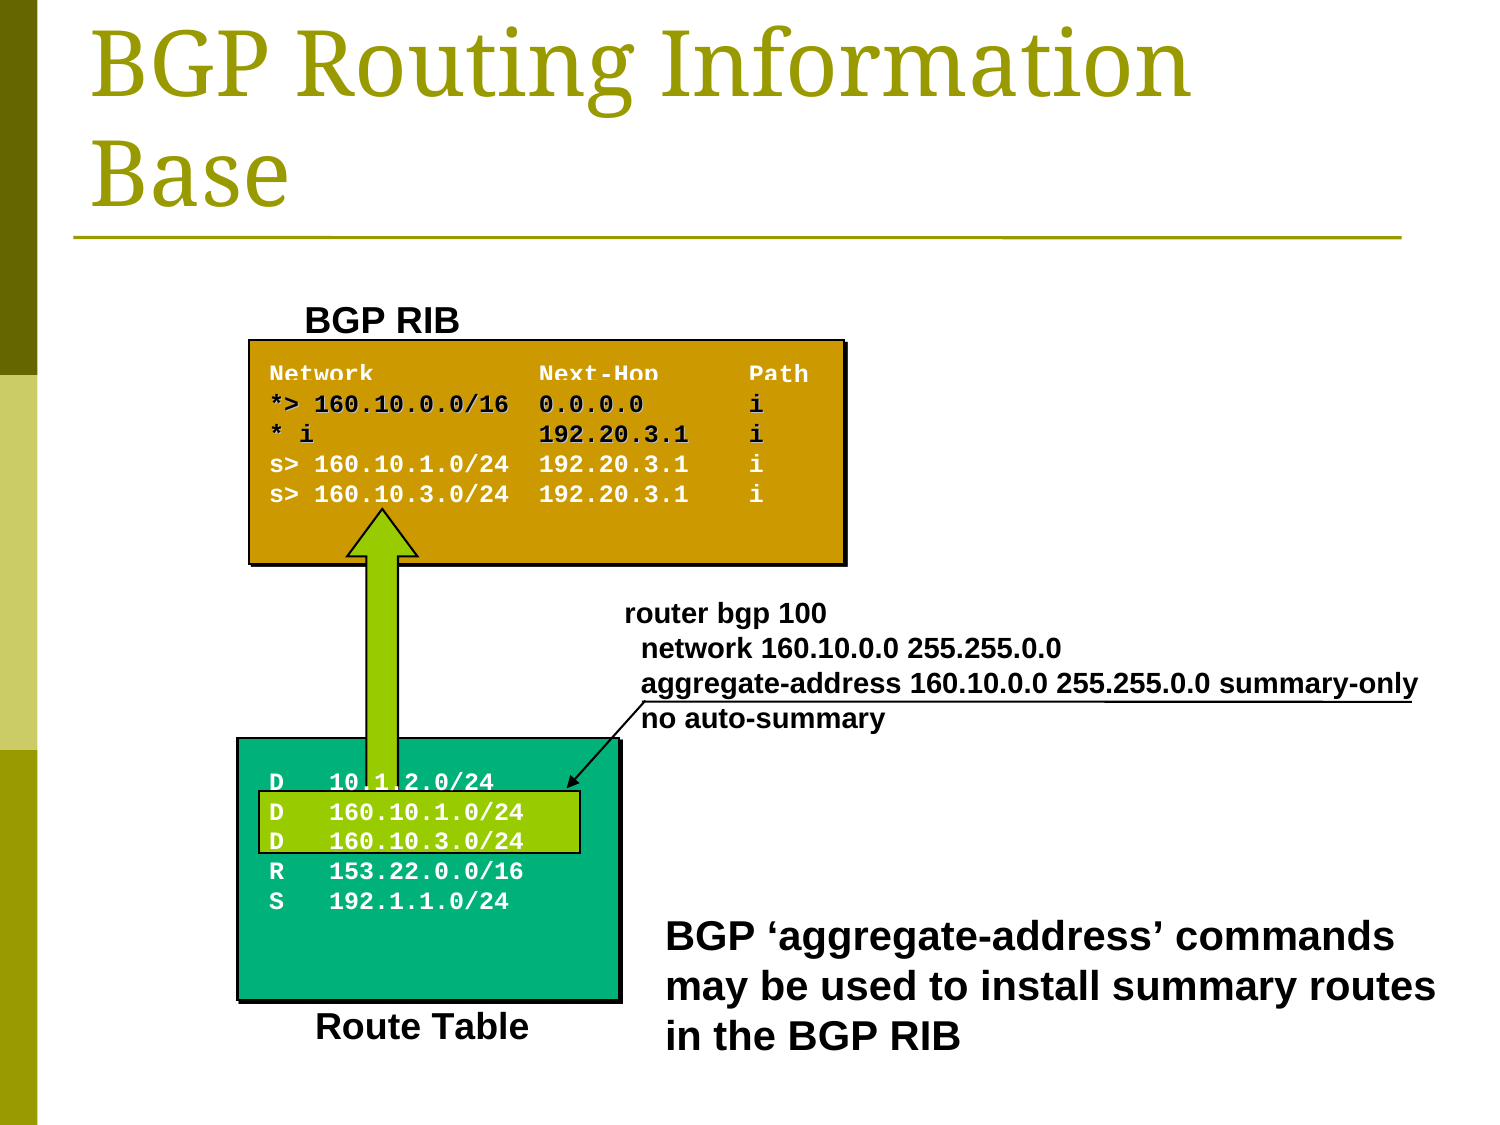

# BGP Routing Information Base
BGP RIB
Network Next-Hop Path
*> 160.10.0.0/16 0.0.0.0 i
* i 192.20.3.1 i
s> 160.10.1.0/24 192.20.3.1 i
s> 160.10.3.0/24 192.20.3.1 i
router bgp 100
 network 160.10.0.0 255.255.0.0
 aggregate-address 160.10.0.0 255.255.0.0 summary-only
 no auto-summary
D 10.1.2.0/24
D 160.10.1.0/24
D 160.10.3.0/24
R 153.22.0.0/16
S 192.1.1.0/24
BGP ‘aggregate-address’ commands may be used to install summary routes in the BGP RIB
Route Table